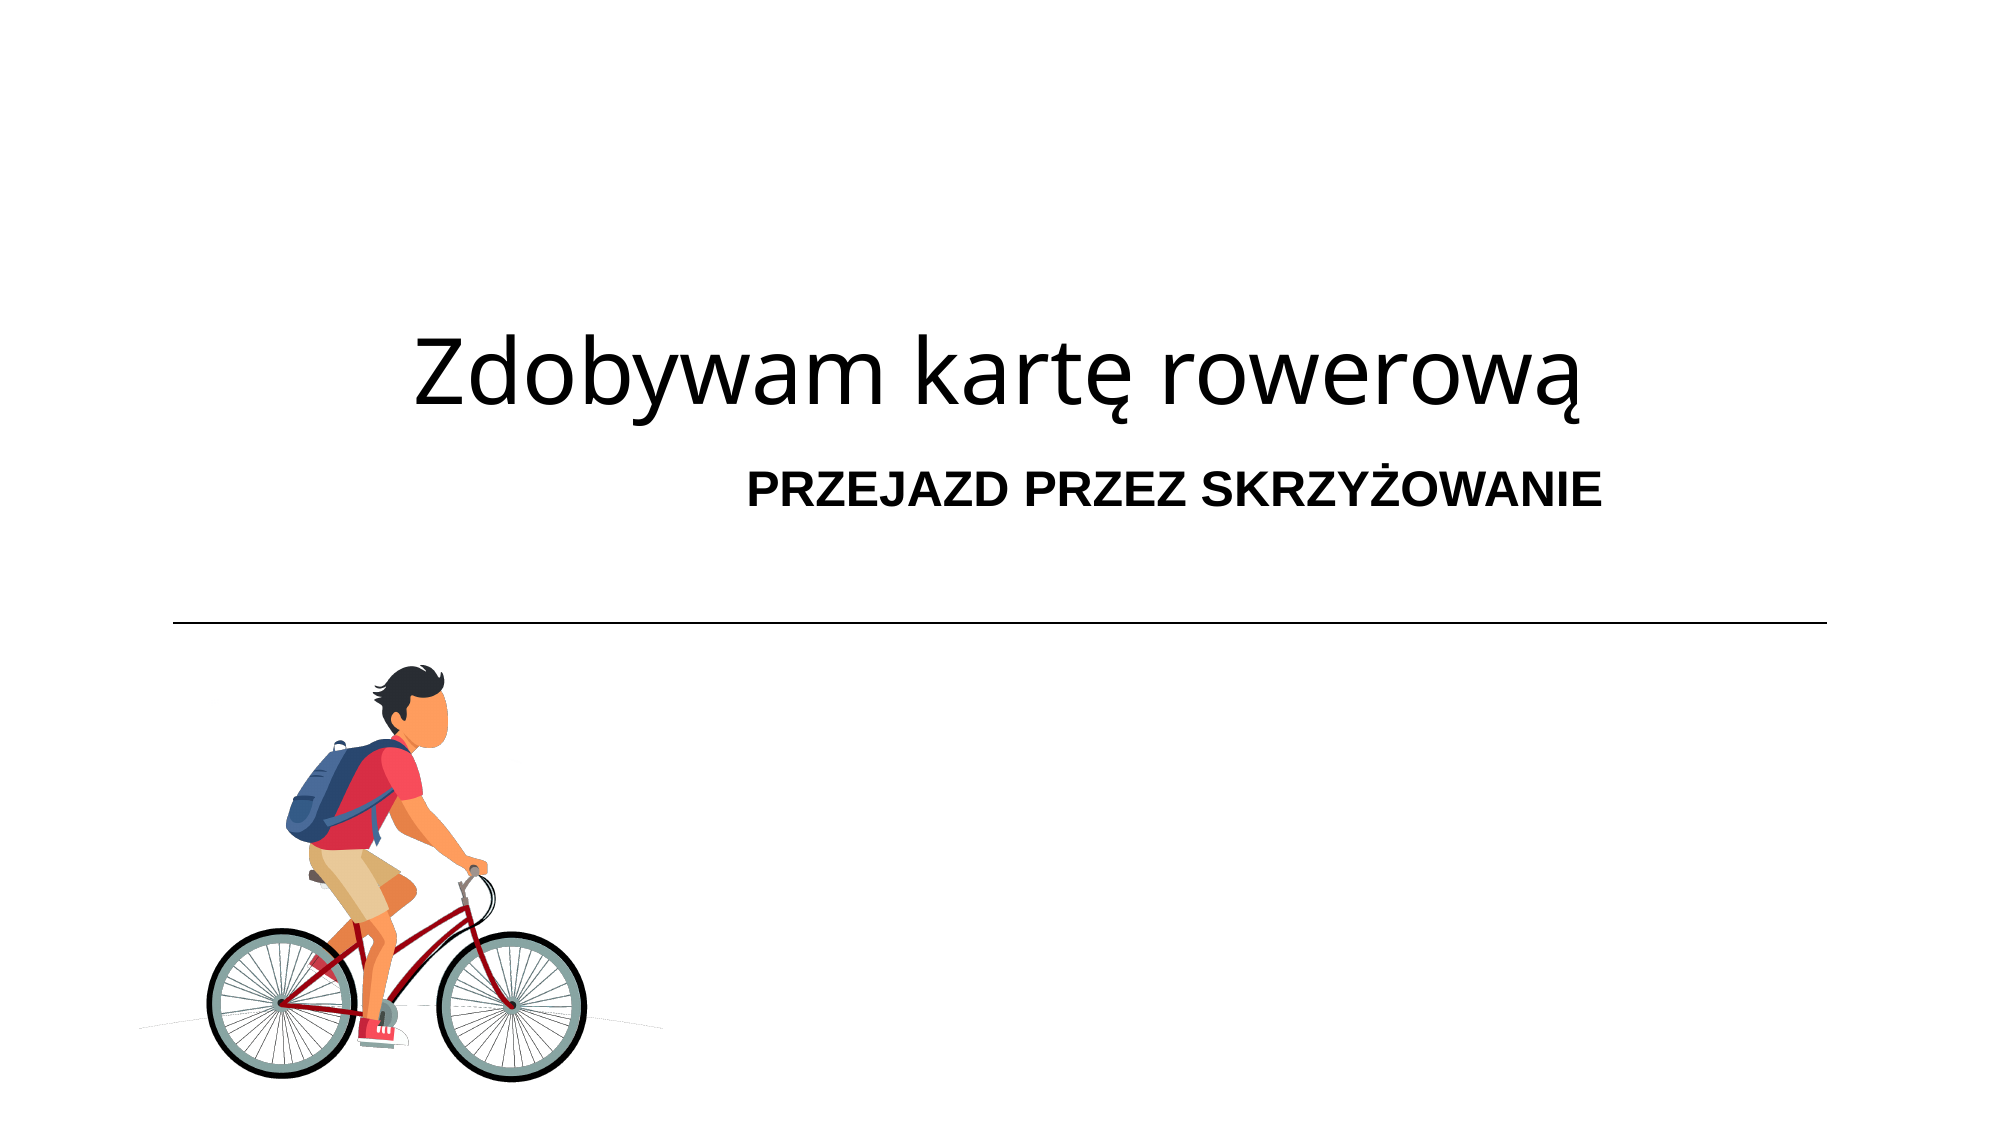

# Zdobywam kartę rowerową
PRZEJAZD PRZEZ SKRZYŻOWANIE